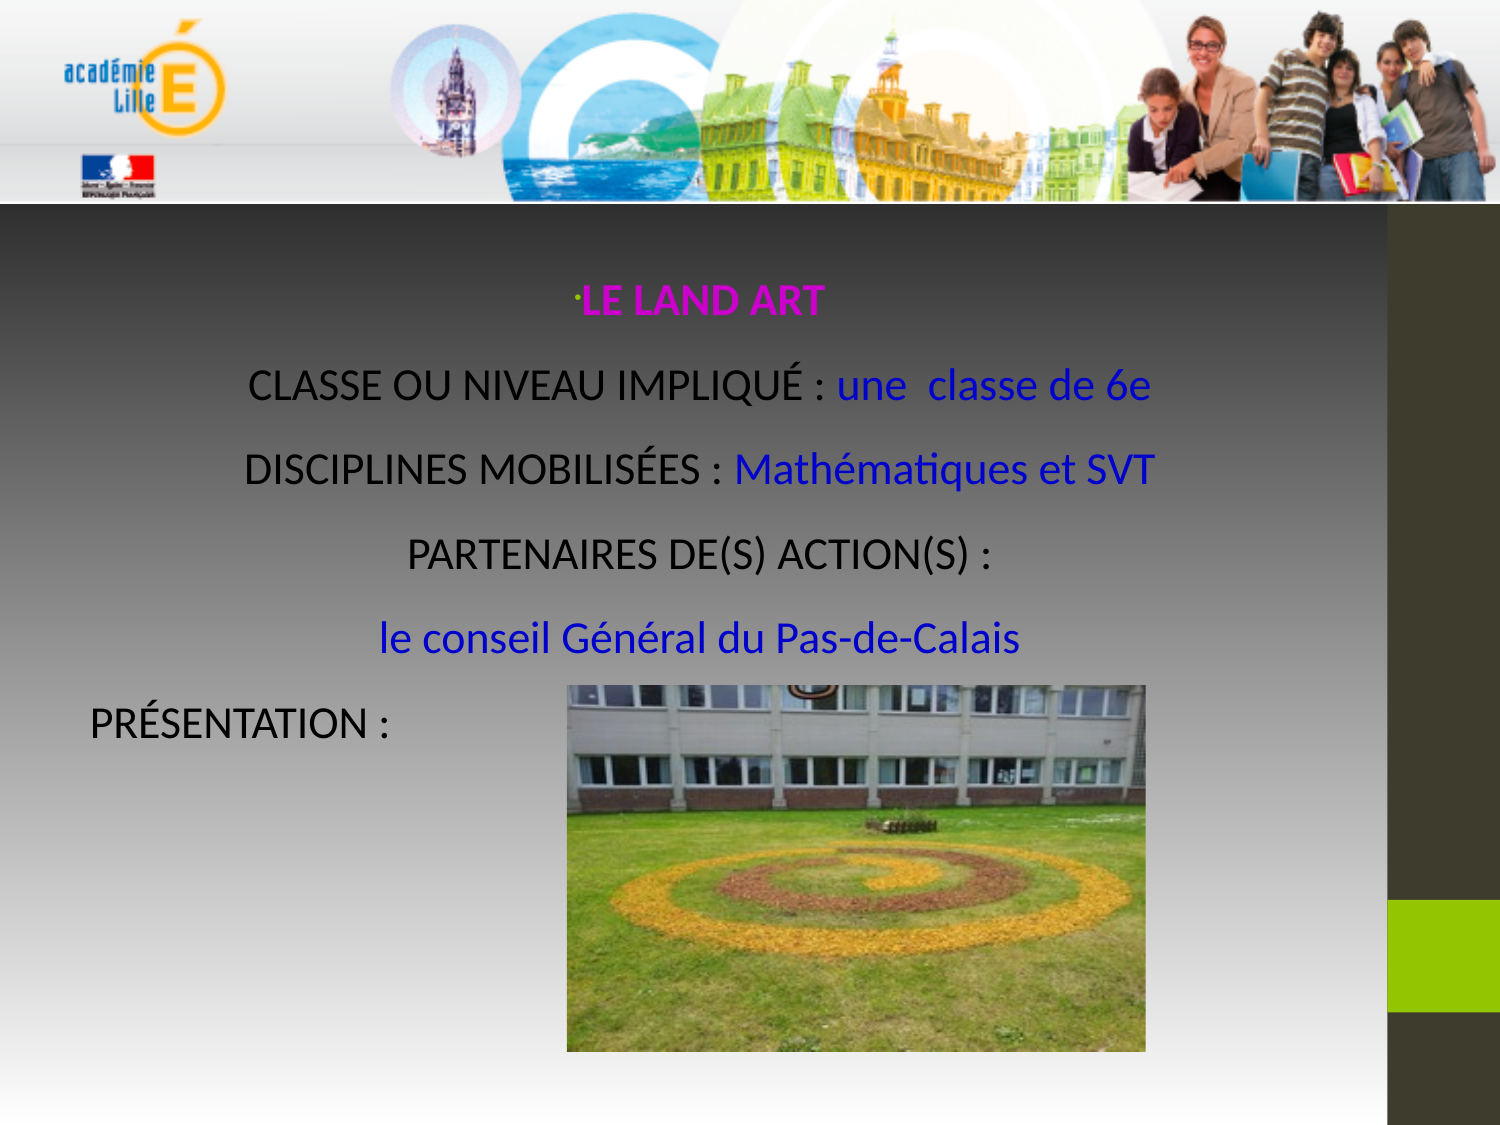

# LE LAND ART
CLASSE OU NIVEAU IMPLIQUÉ : une classe de 6e
DISCIPLINES MOBILISÉES : Mathématiques et SVT
PARTENAIRES DE(S) ACTION(S) :
le conseil Général du Pas-de-Calais
PRÉSENTATION :